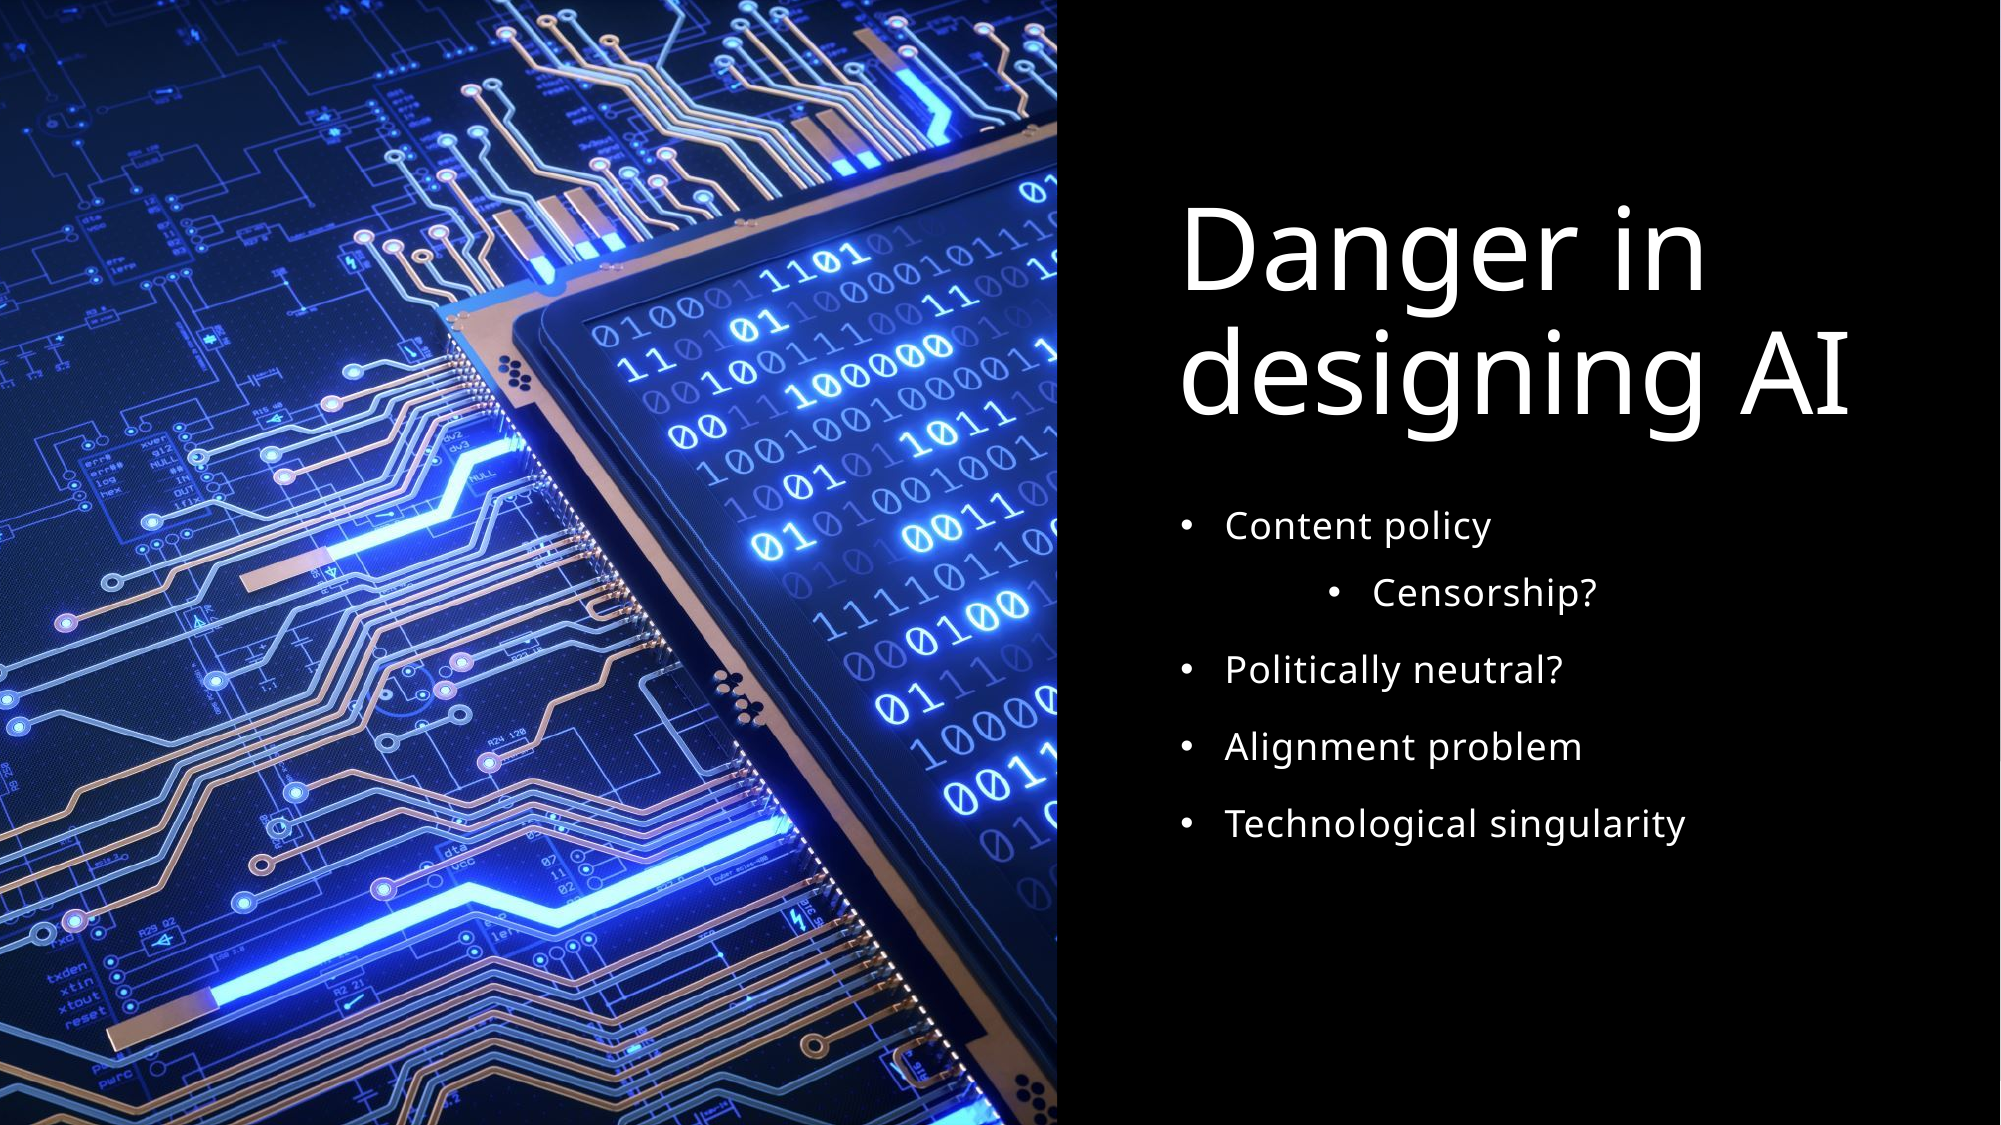

# Danger in designing AI
Content policy
Censorship?
Politically neutral?
Alignment problem
Technological singularity